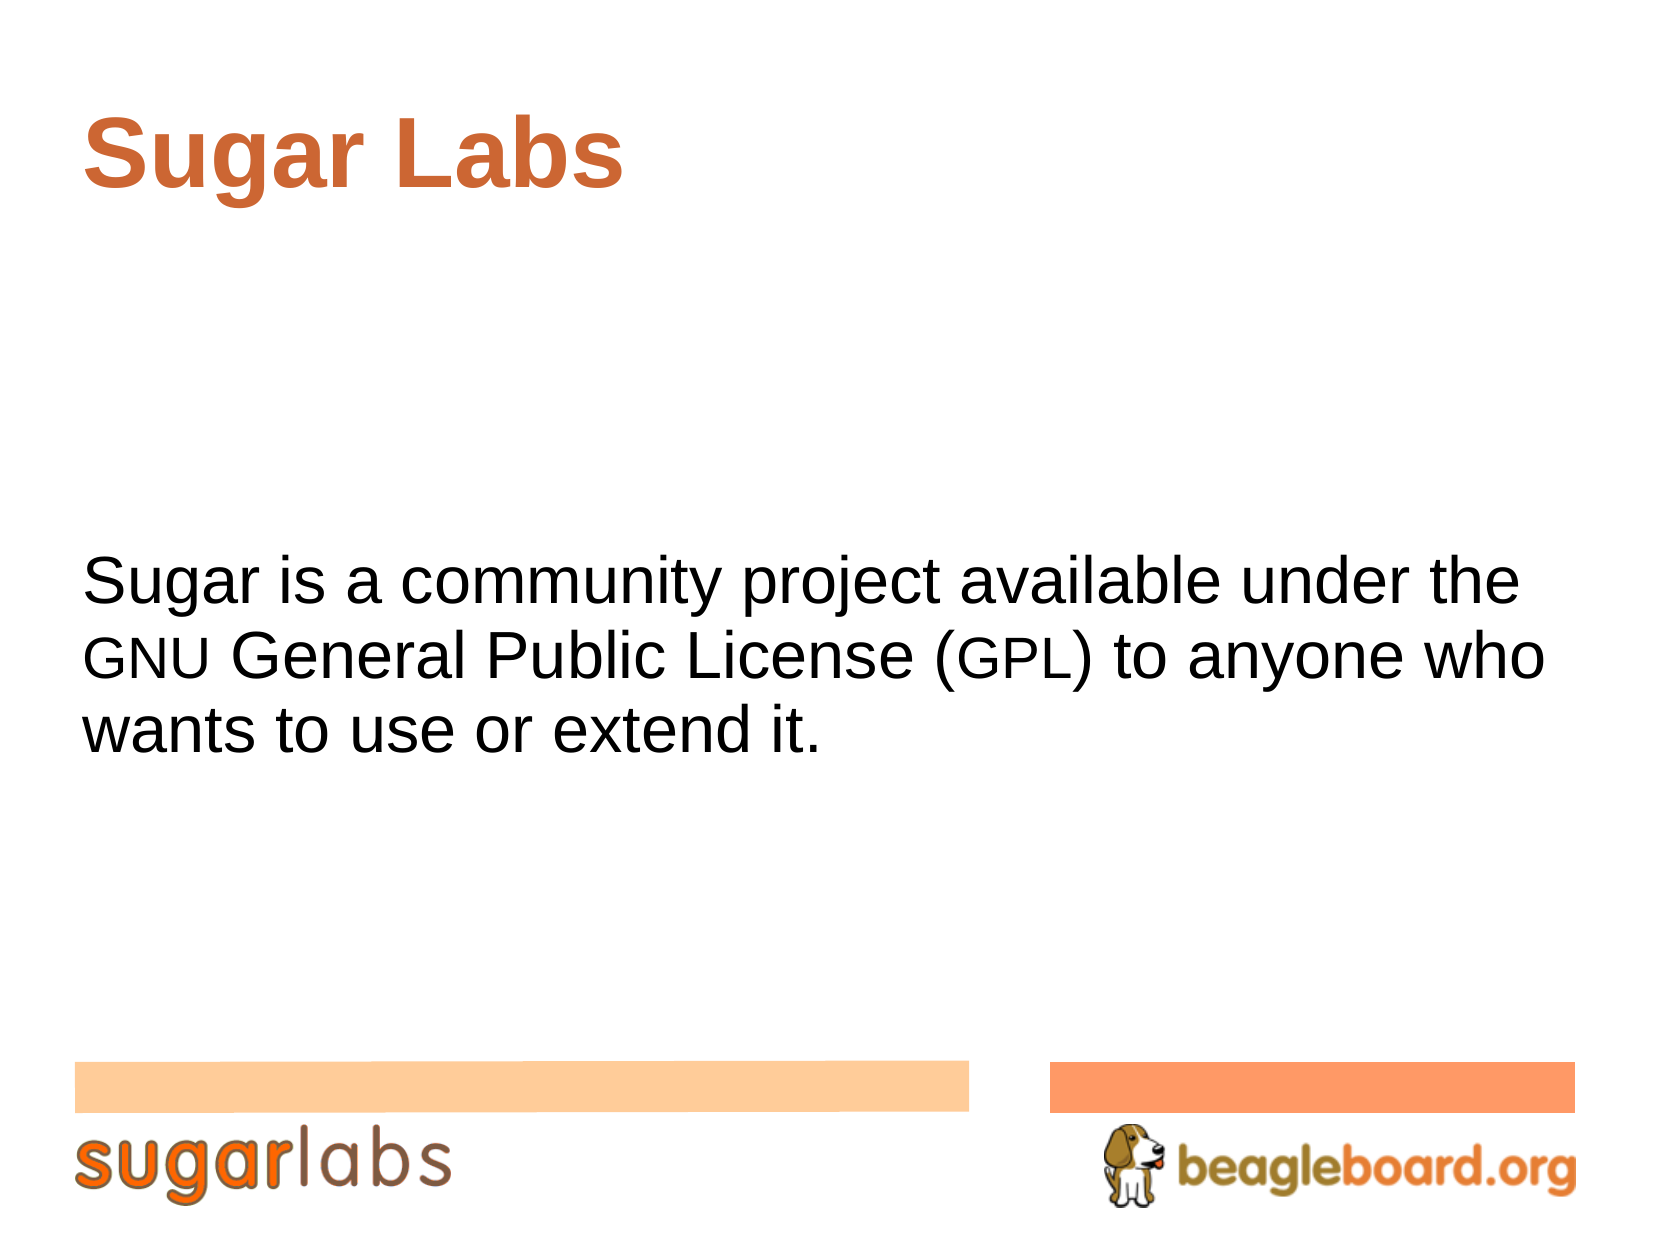

# Sugar Labs
Sugar is a community project available under the GNU General Public License (GPL) to anyone who wants to use or extend it.